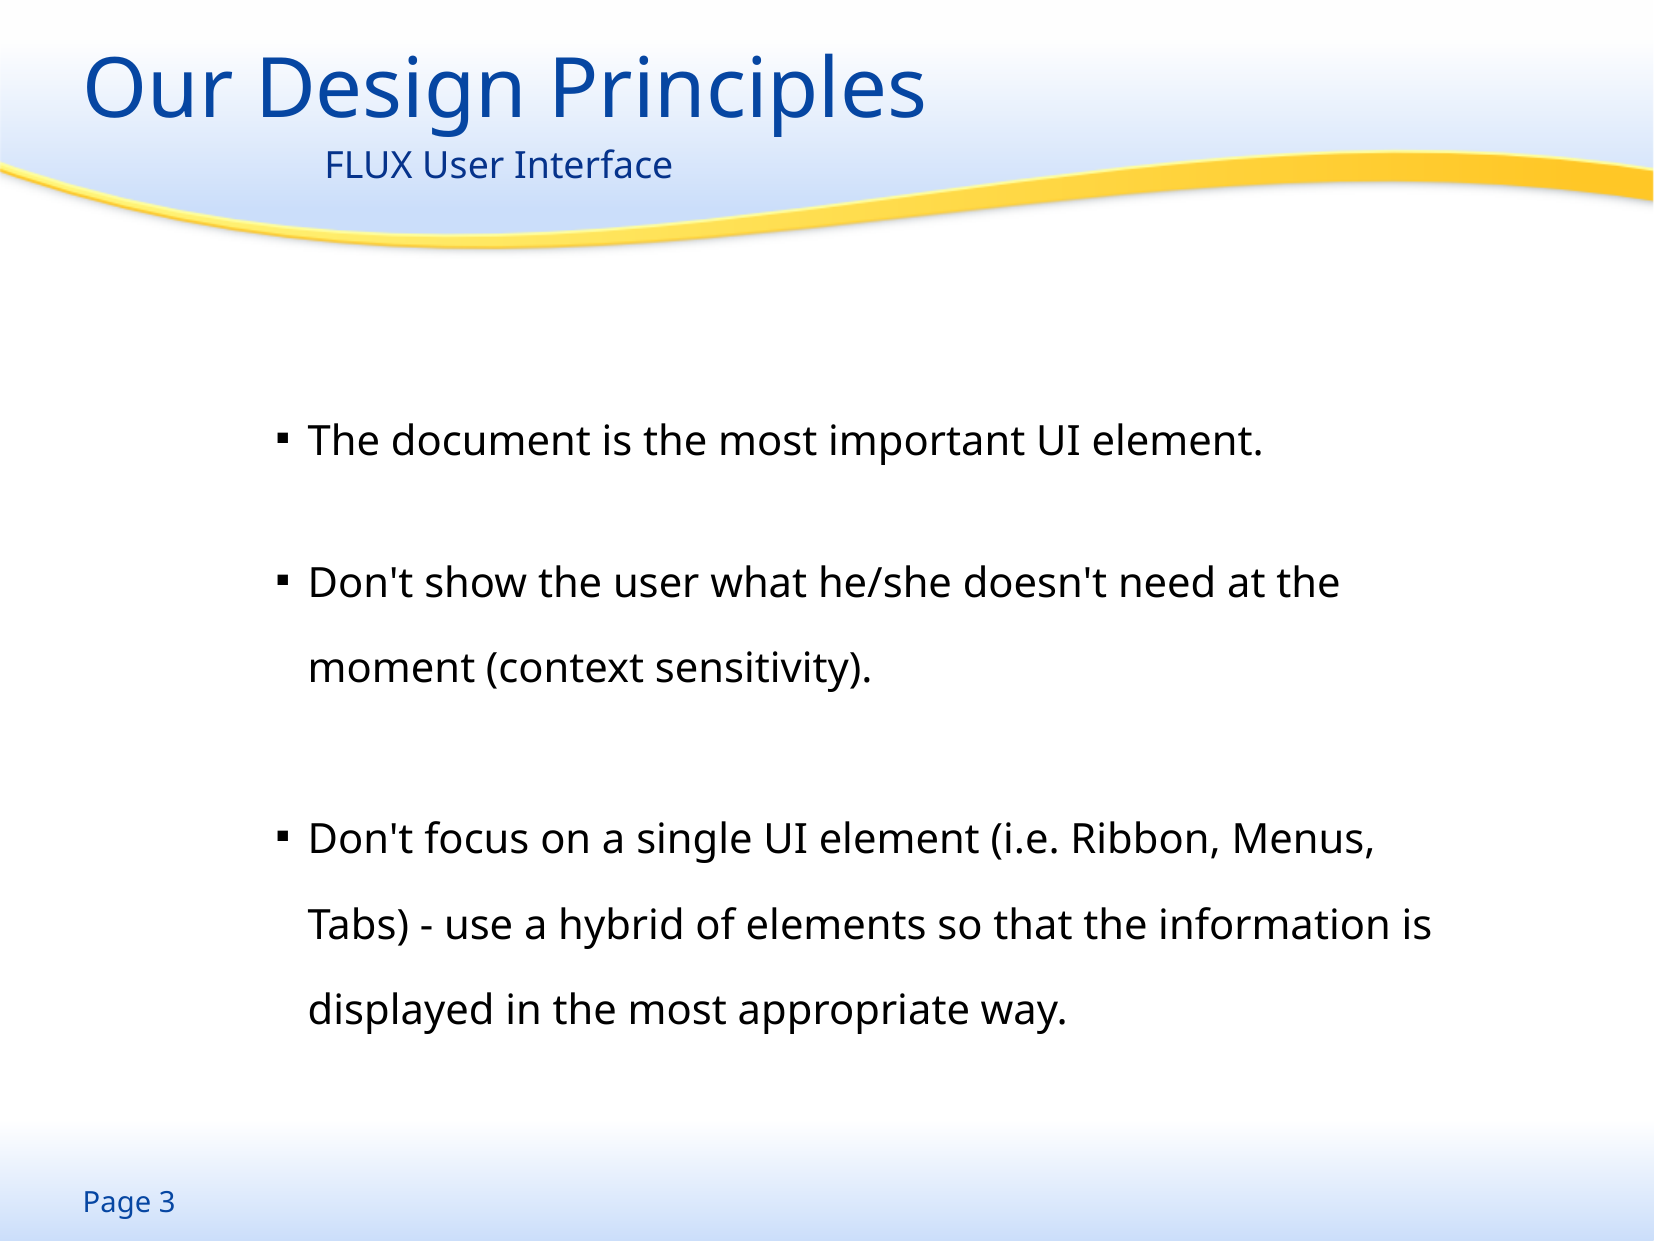

# Our Design Principles
FLUX User Interface
The document is the most important UI element.
Don't show the user what he/she doesn't need at the moment (context sensitivity).
Don't focus on a single UI element (i.e. Ribbon, Menus, Tabs) - use a hybrid of elements so that the information is displayed in the most appropriate way.
3